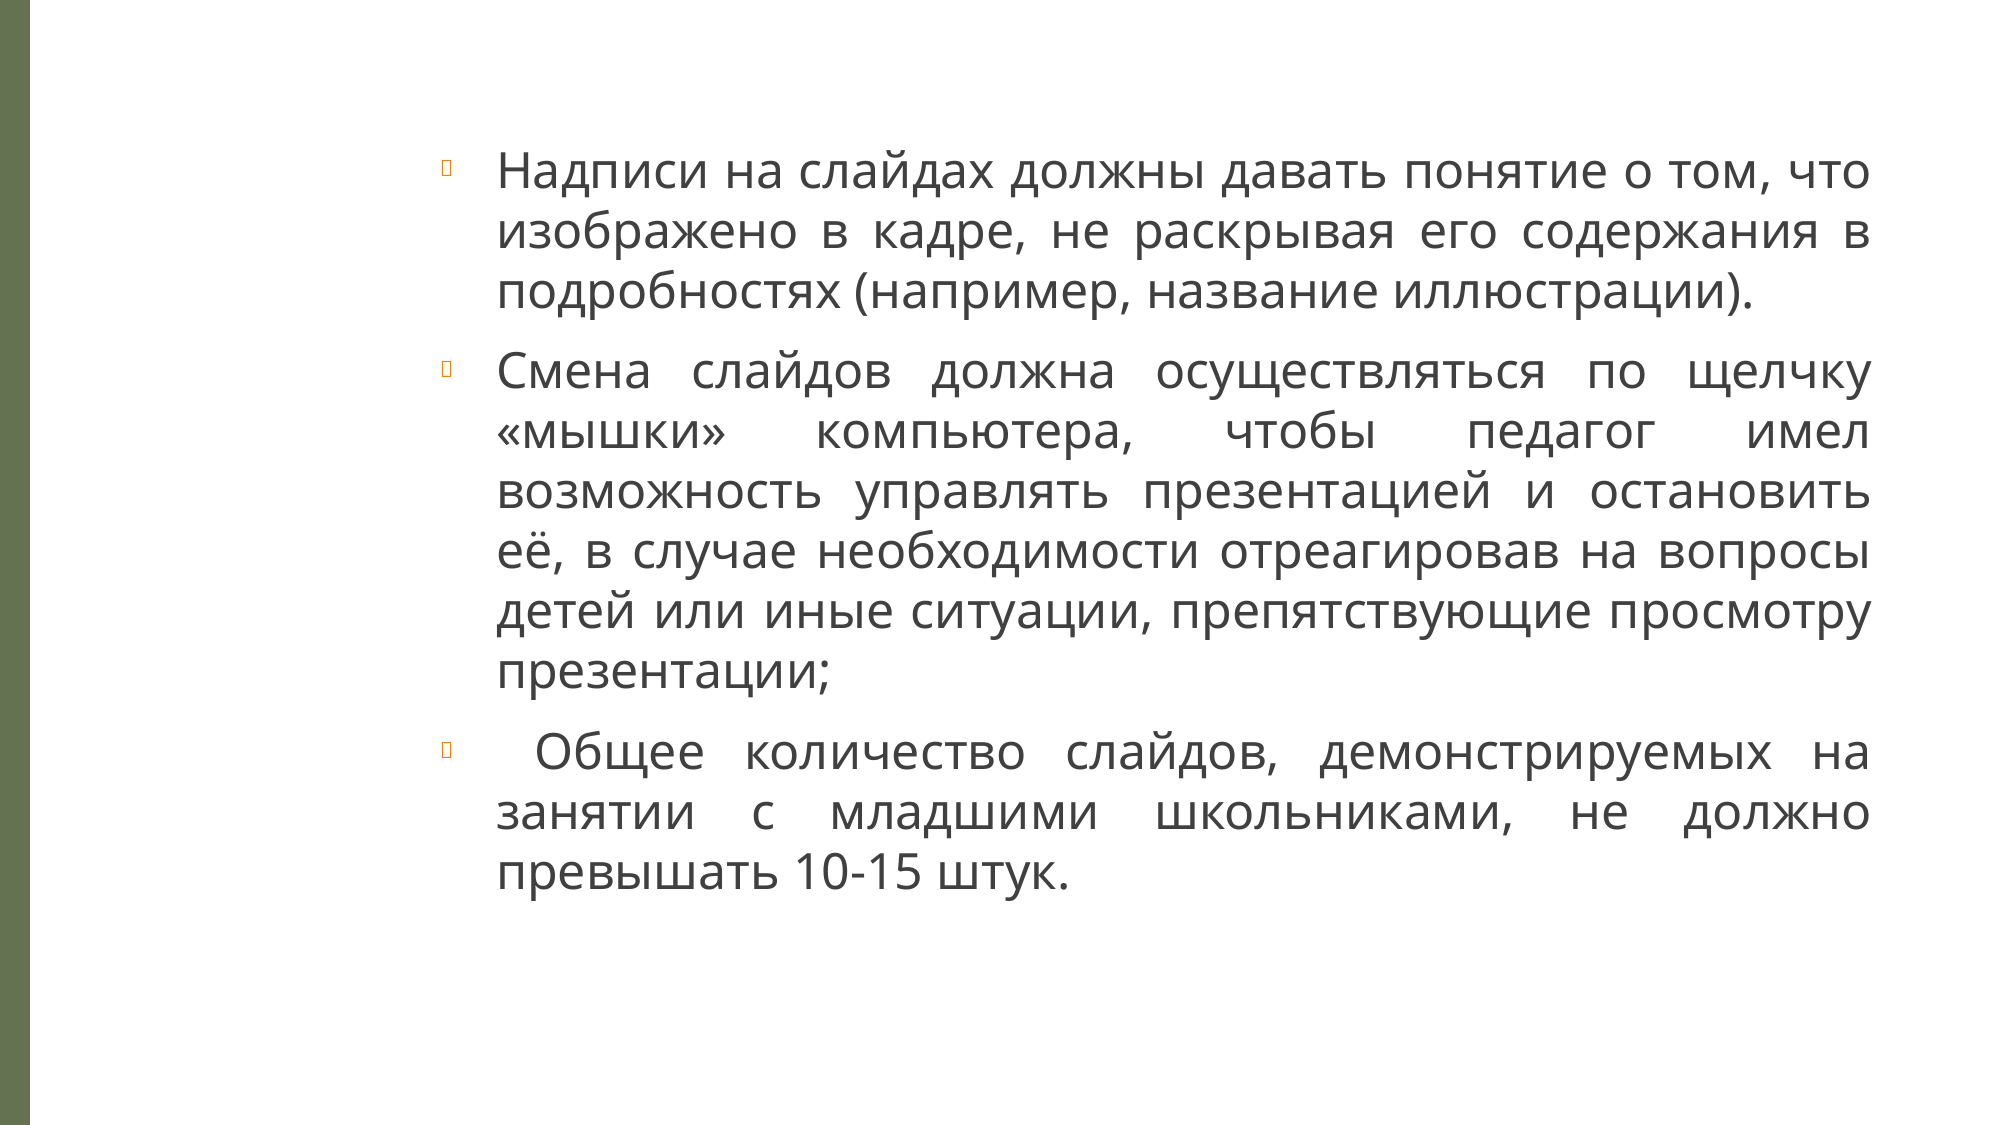

# Надписи на слайдах должны давать понятие о том, что изображено в кадре, не раскрывая его содержания в подробностях (например, название иллюстрации).
Смена слайдов должна осуществляться по щелчку «мышки» компьютера, чтобы педагог имел возможность управлять презентацией и остановить её, в случае необходимости отреагировав на вопросы детей или иные ситуации, препятствующие просмотру презентации;
 Общее количество слайдов, демонстрируемых на занятии с младшими школьниками, не должно превышать 10-15 штук.